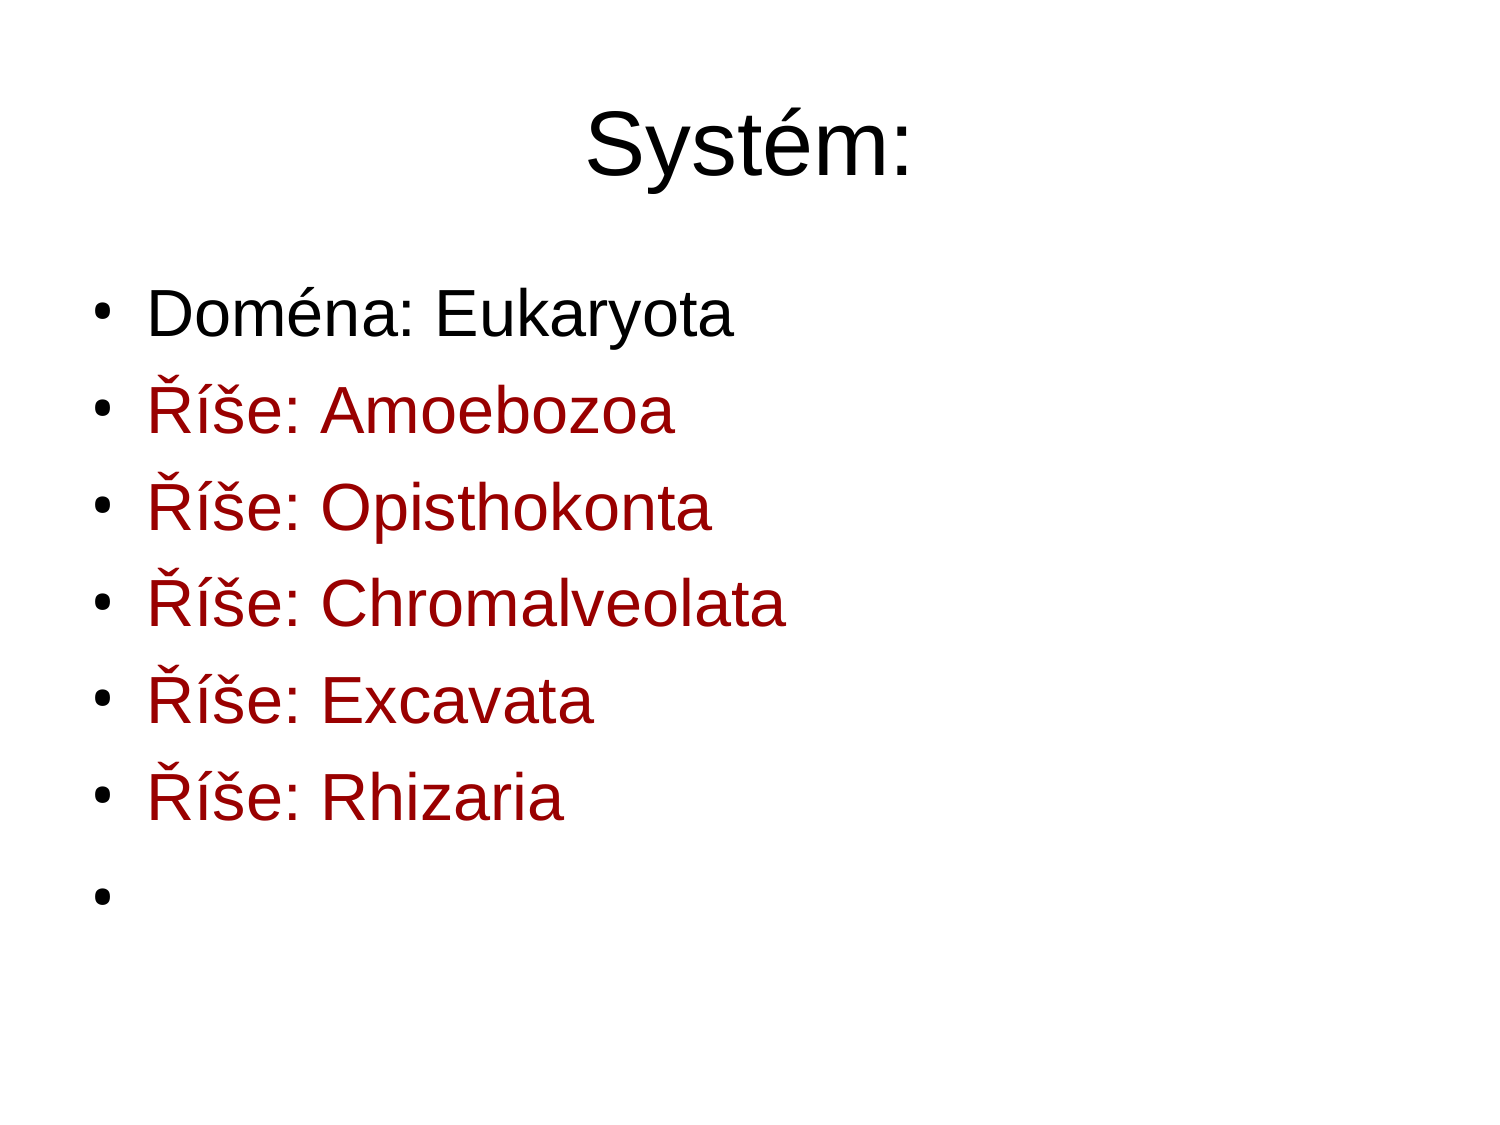

# Systém:
Doména: Eukaryota
Říše: Amoebozoa
Říše: Opisthokonta
Říše: Chromalveolata
Říše: Excavata
Říše: Rhizaria